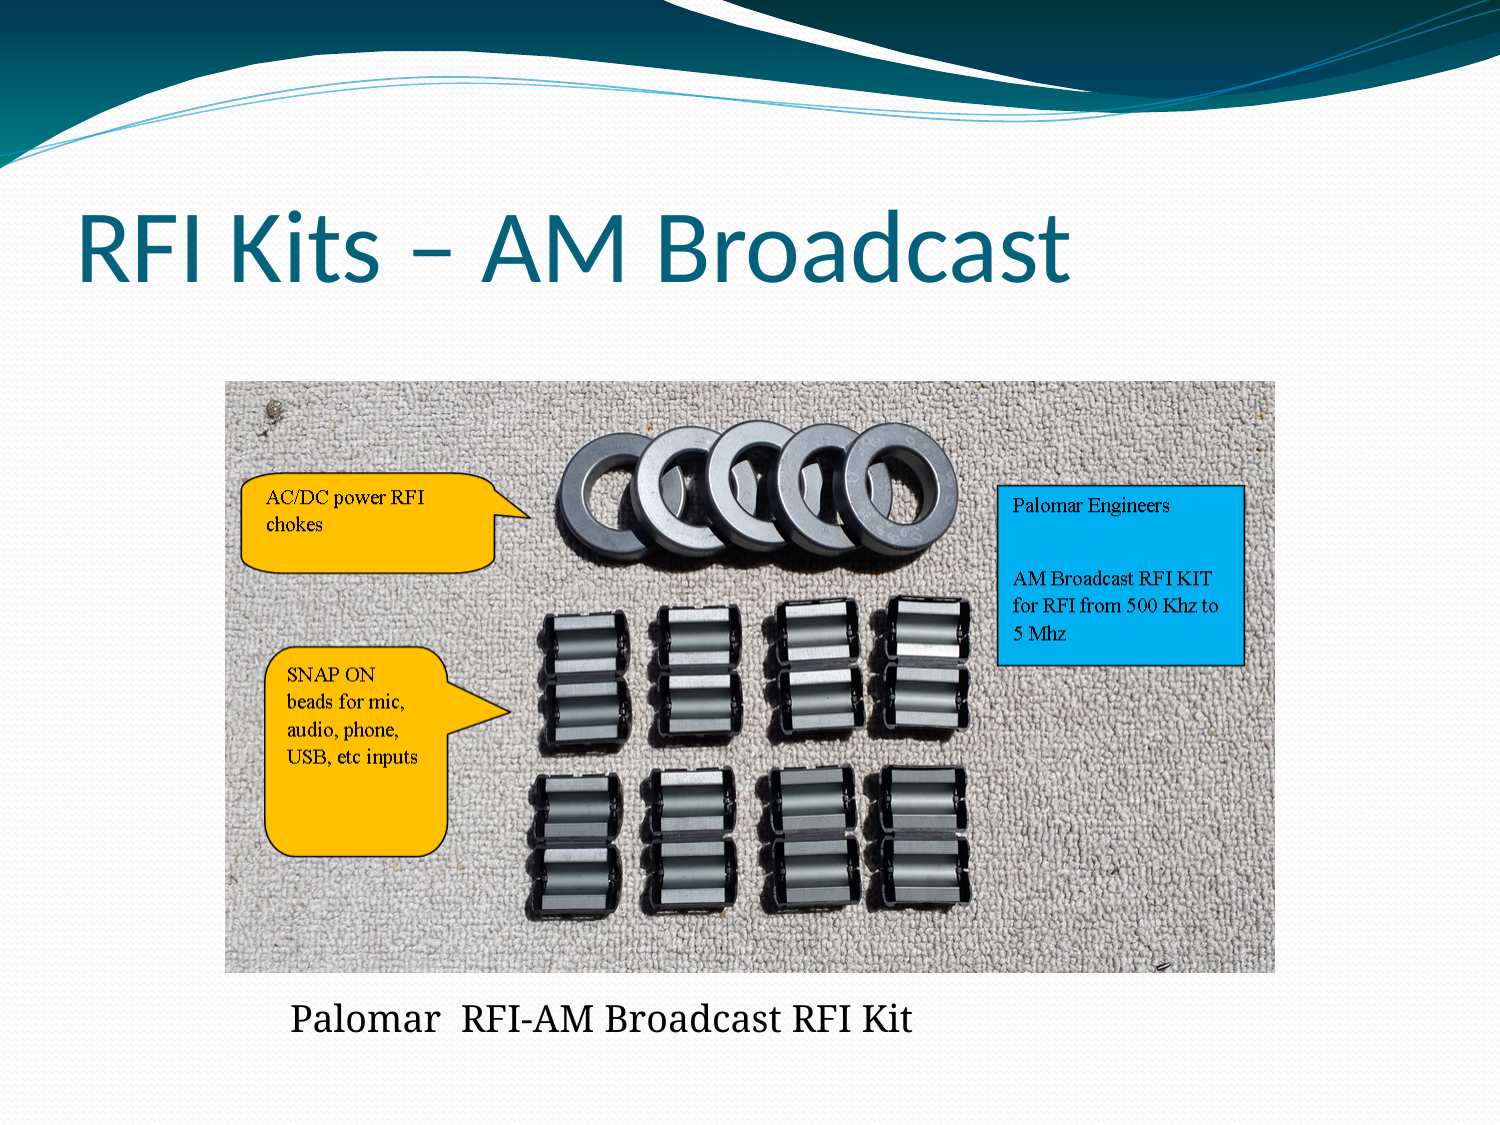

# RFI Kits – AM Broadcast
Palomar RFI-AM Broadcast RFI Kit